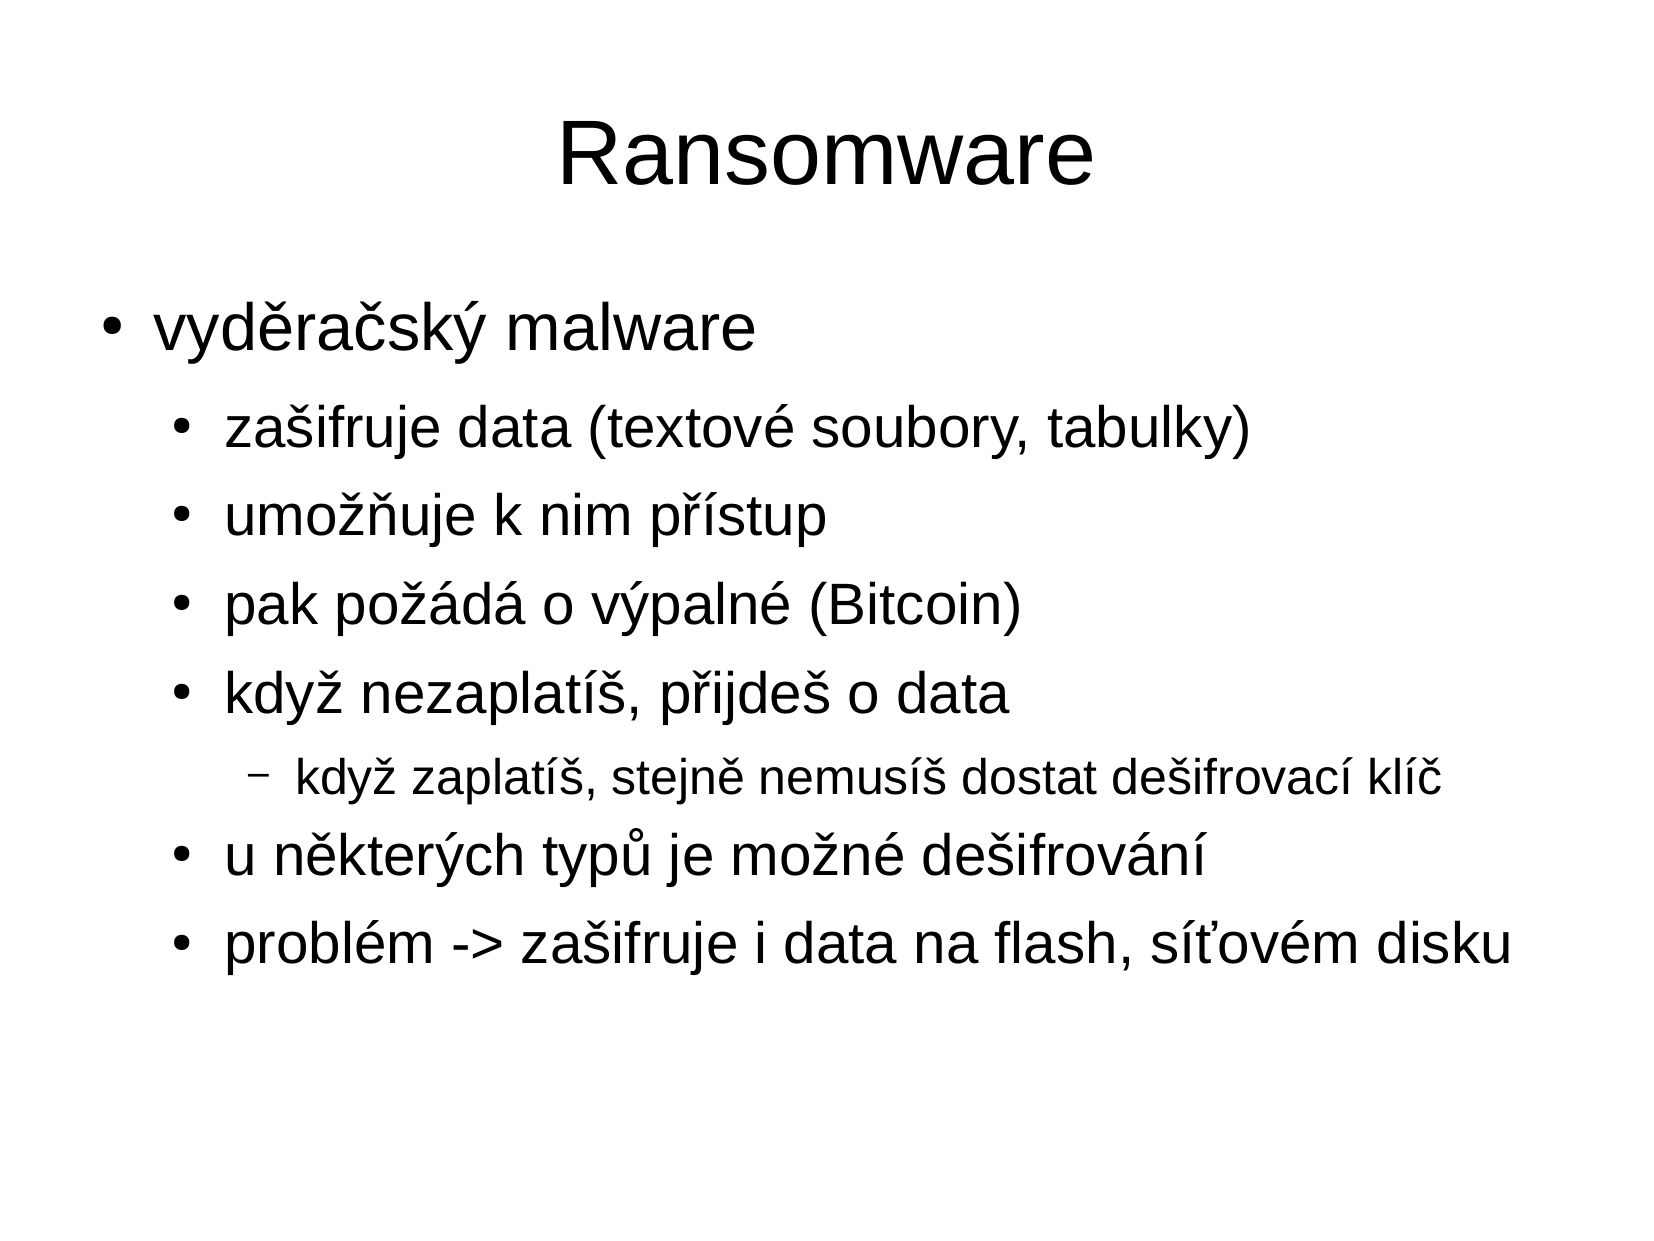

# Ransomware
vyděračský malware
zašifruje data (textové soubory, tabulky)
umožňuje k nim přístup
pak požádá o výpalné (Bitcoin)
když nezaplatíš, přijdeš o data
když zaplatíš, stejně nemusíš dostat dešifrovací klíč
u některých typů je možné dešifrování
problém -> zašifruje i data na flash, síťovém disku